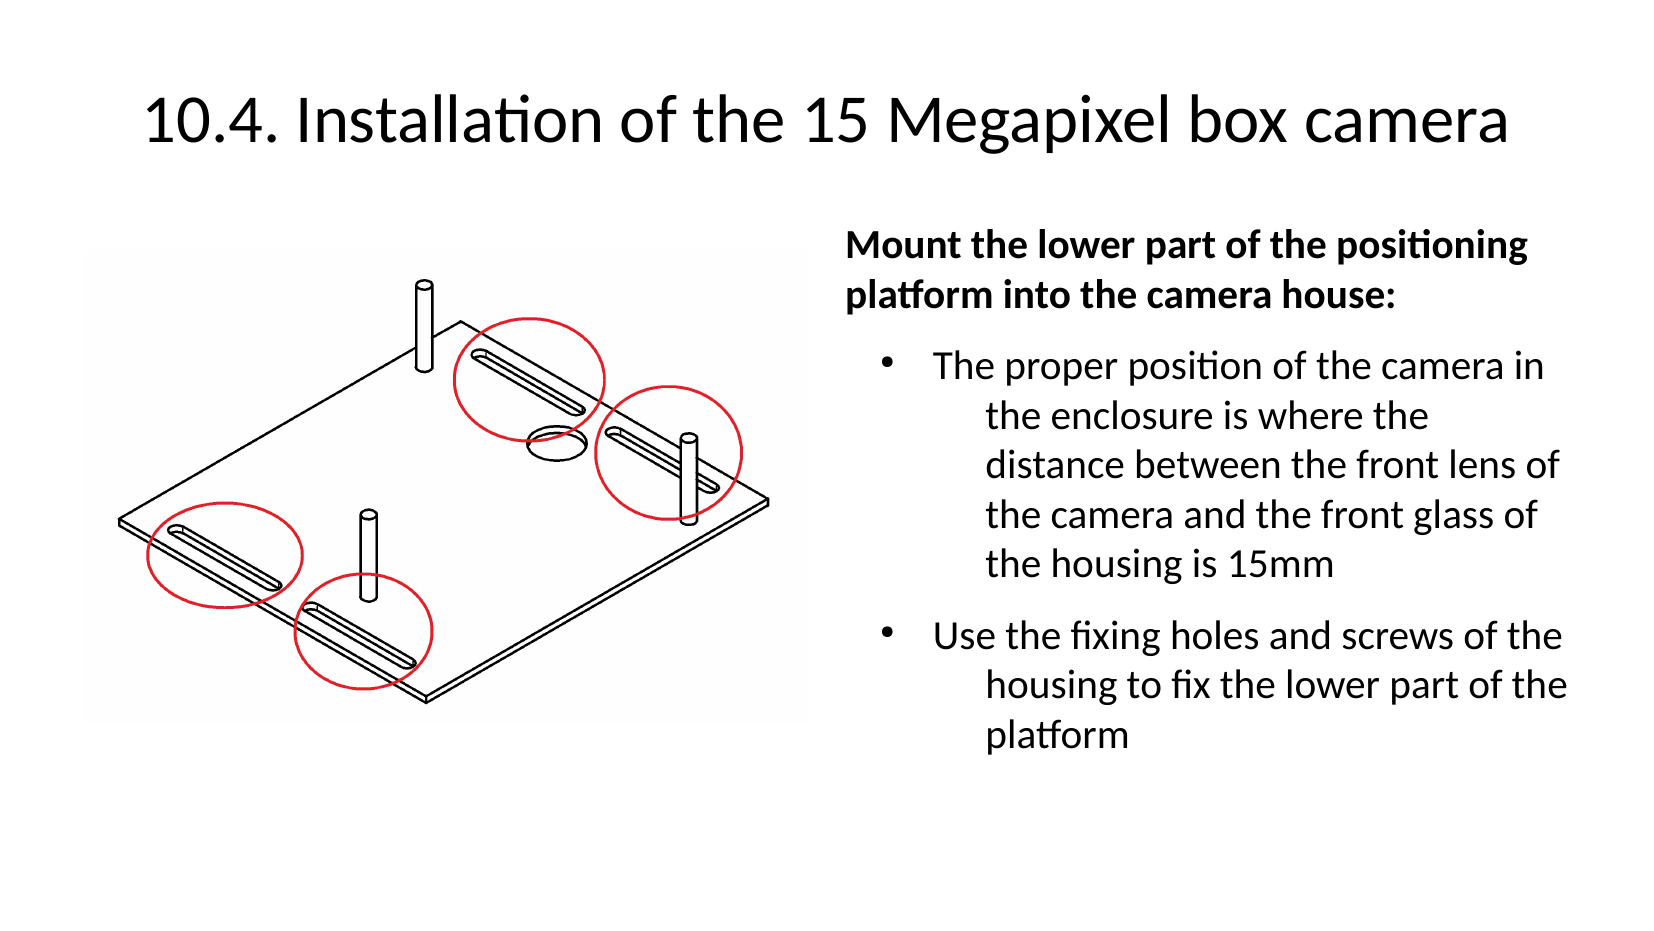

# 10.4. Installation of the 15 Megapixel box camera
Mount the lower part of the positioning platform into the camera house:
The proper position of the camera in the enclosure is where the distance between the front lens of the camera and the front glass of the housing is 15mm
Use the fixing holes and screws of the housing to fix the lower part of the platform